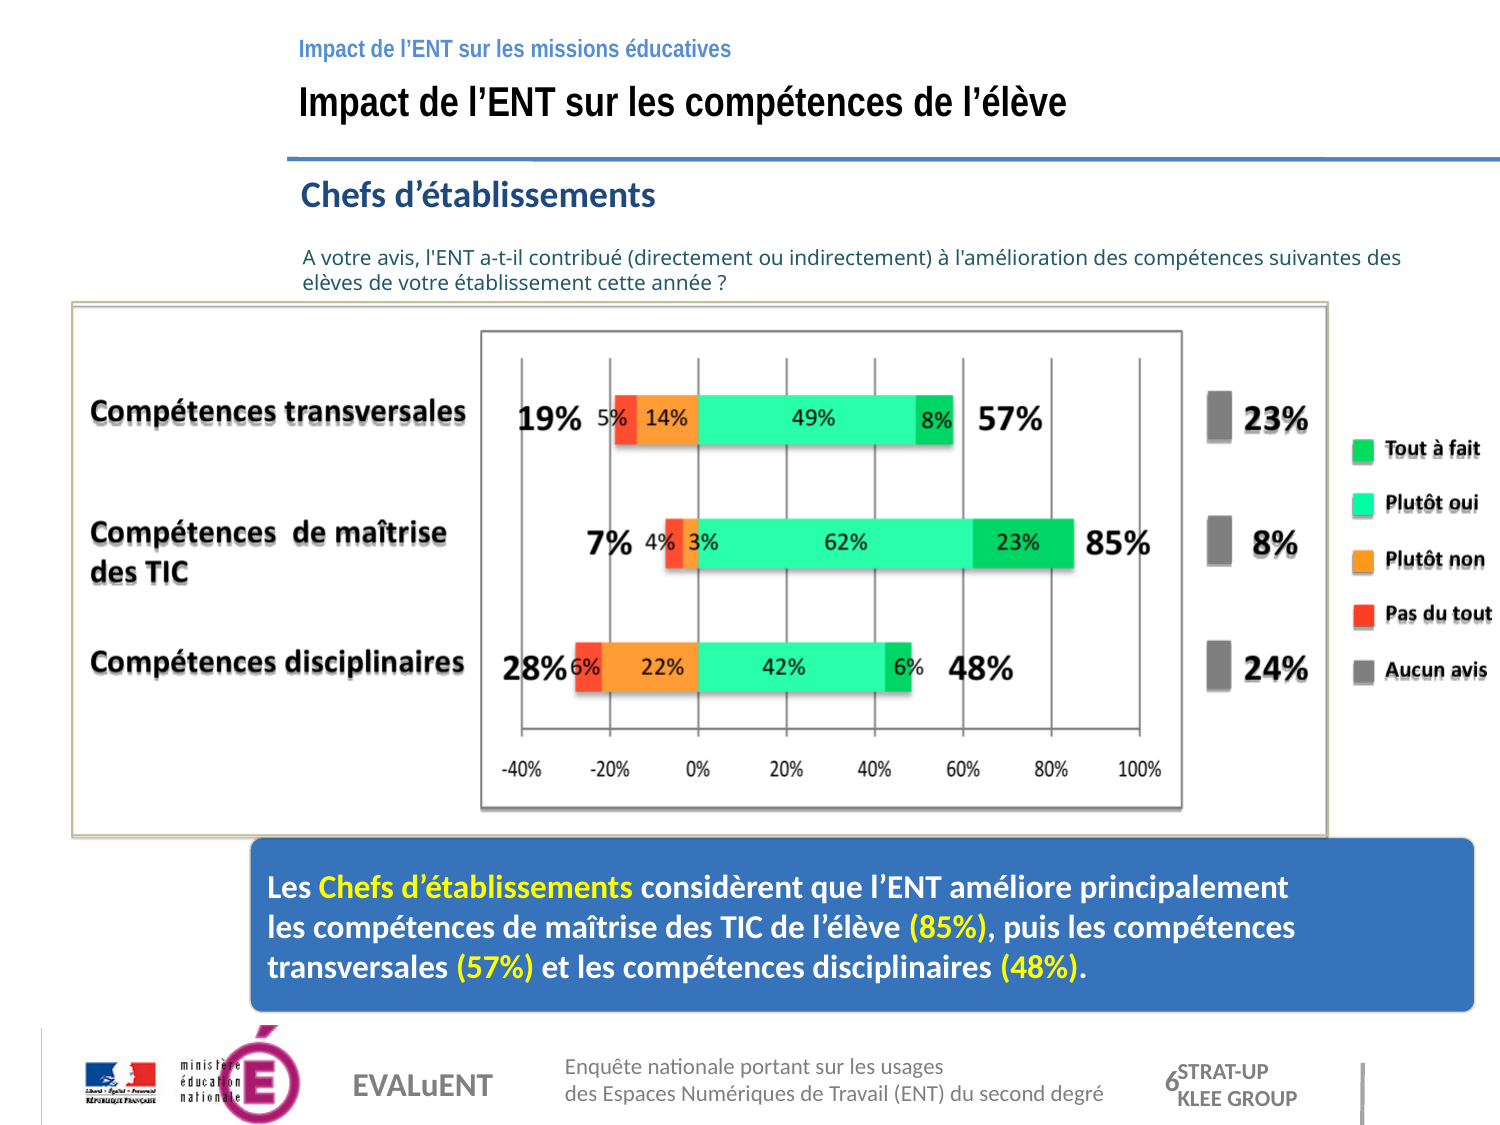

Impact de l’ENT sur les missions éducatives
Impact de l’ENT sur les compétences de l’élève
Chefs d’établissements
A votre avis, l'ENT a-t-il contribué (directement ou indirectement) à l'amélioration des compétences suivantes des élèves de votre établissement cette année ?
Les Chefs d’établissements considèrent que l’ENT améliore principalement
les compétences de maîtrise des TIC de l’élève (85%), puis les compétences transversales (57%) et les compétences disciplinaires (48%).